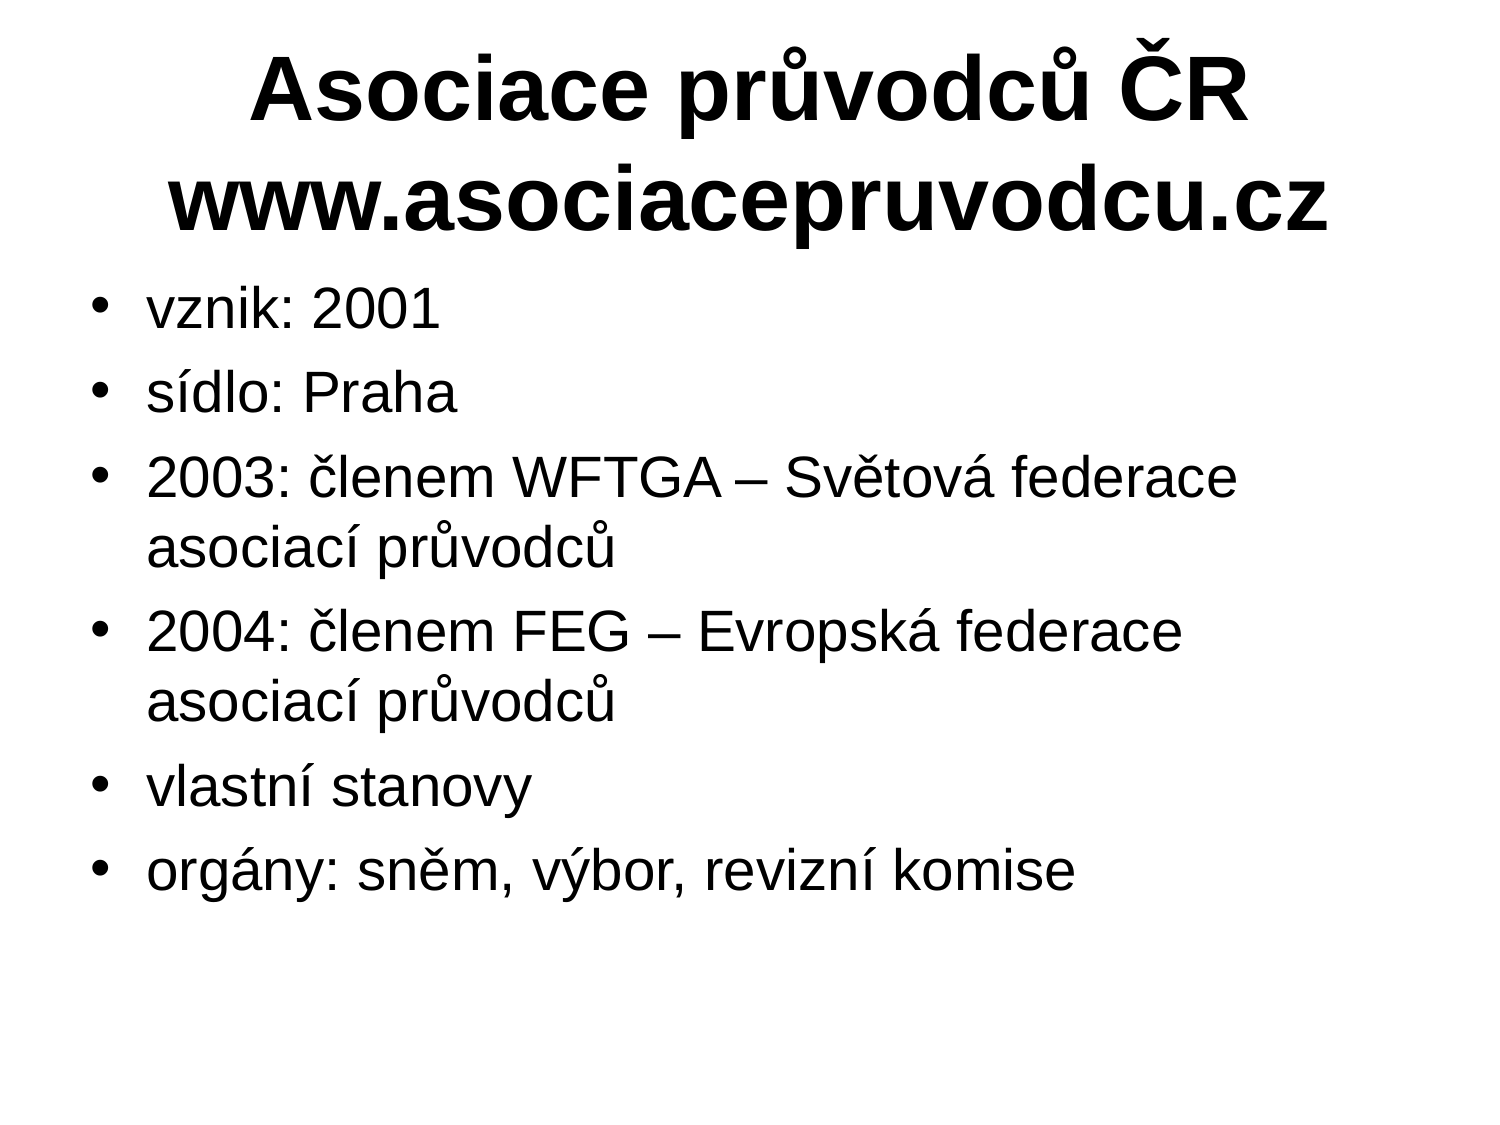

# Asociace průvodců ČR www.asociacepruvodcu.cz
vznik: 2001
sídlo: Praha
2003: členem WFTGA – Světová federace asociací průvodců
2004: členem FEG – Evropská federace asociací průvodců
vlastní stanovy
orgány: sněm, výbor, revizní komise